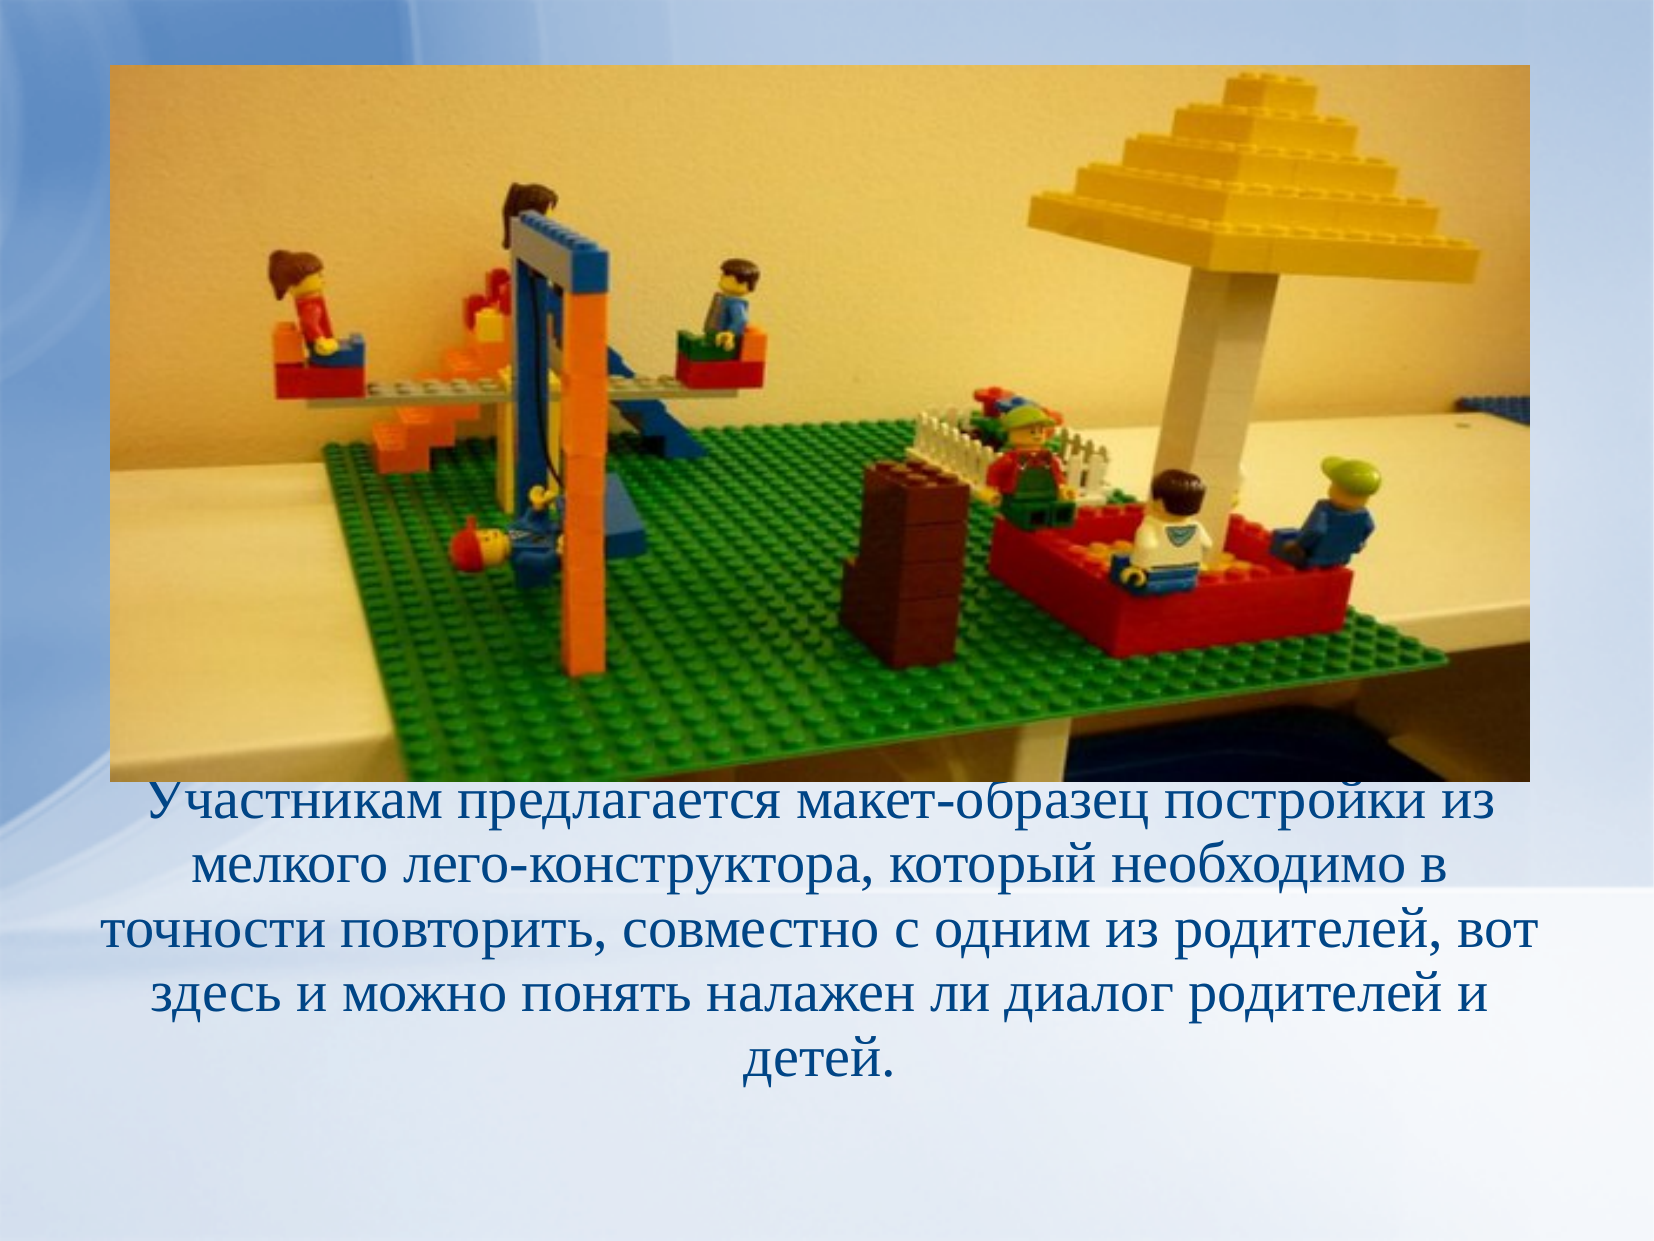

Участникам предлагается макет-образец постройки из мелкого лего-конструктора, который необходимо в точности повторить, совместно с одним из родителей, вот здесь и можно понять налажен ли диалог родителей и детей.